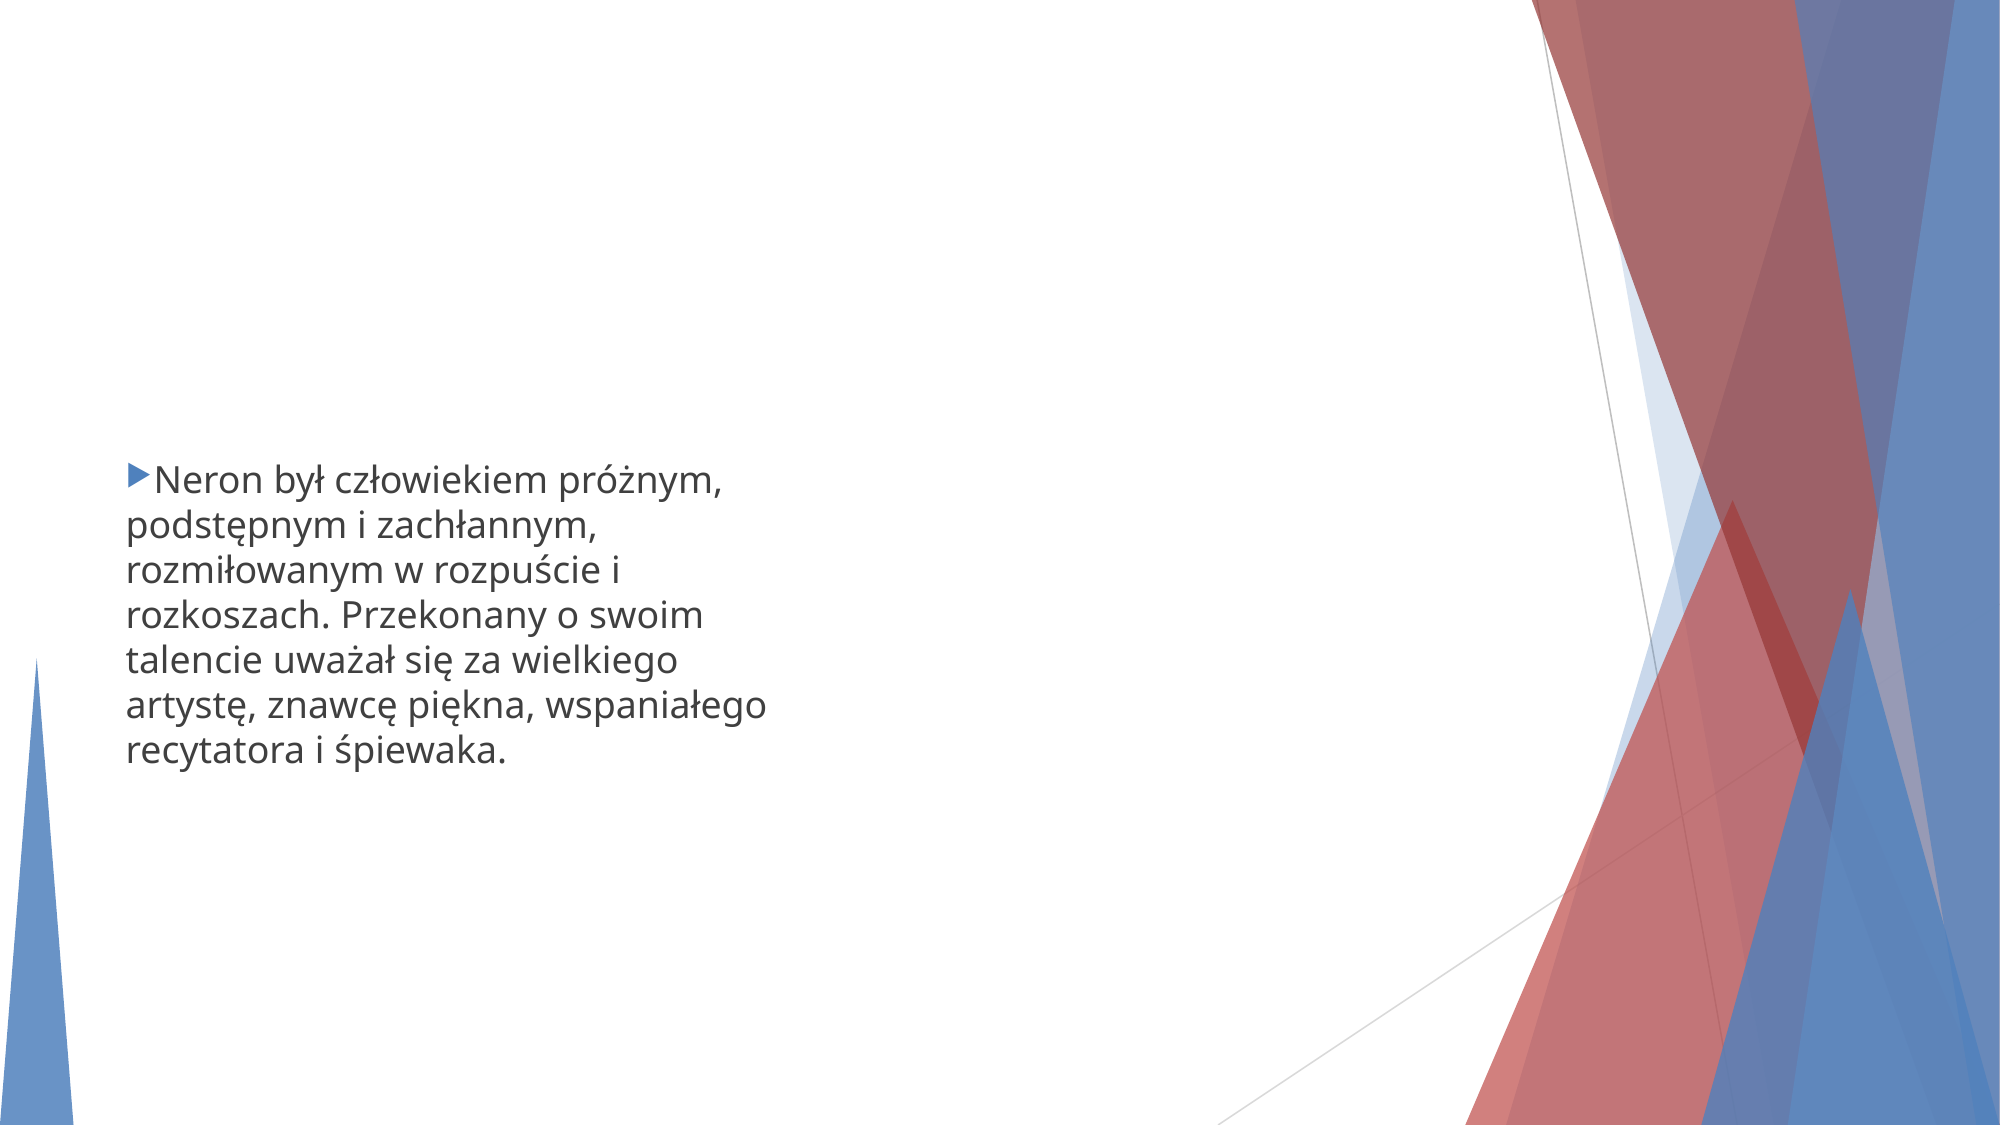

#
Neron był człowiekiem próżnym, podstępnym i zachłannym, rozmiłowanym w rozpuście i rozkoszach. Przekonany o swoim talencie uważał się za wielkiego artystę, znawcę piękna, wspaniałego recytatora i śpiewaka.